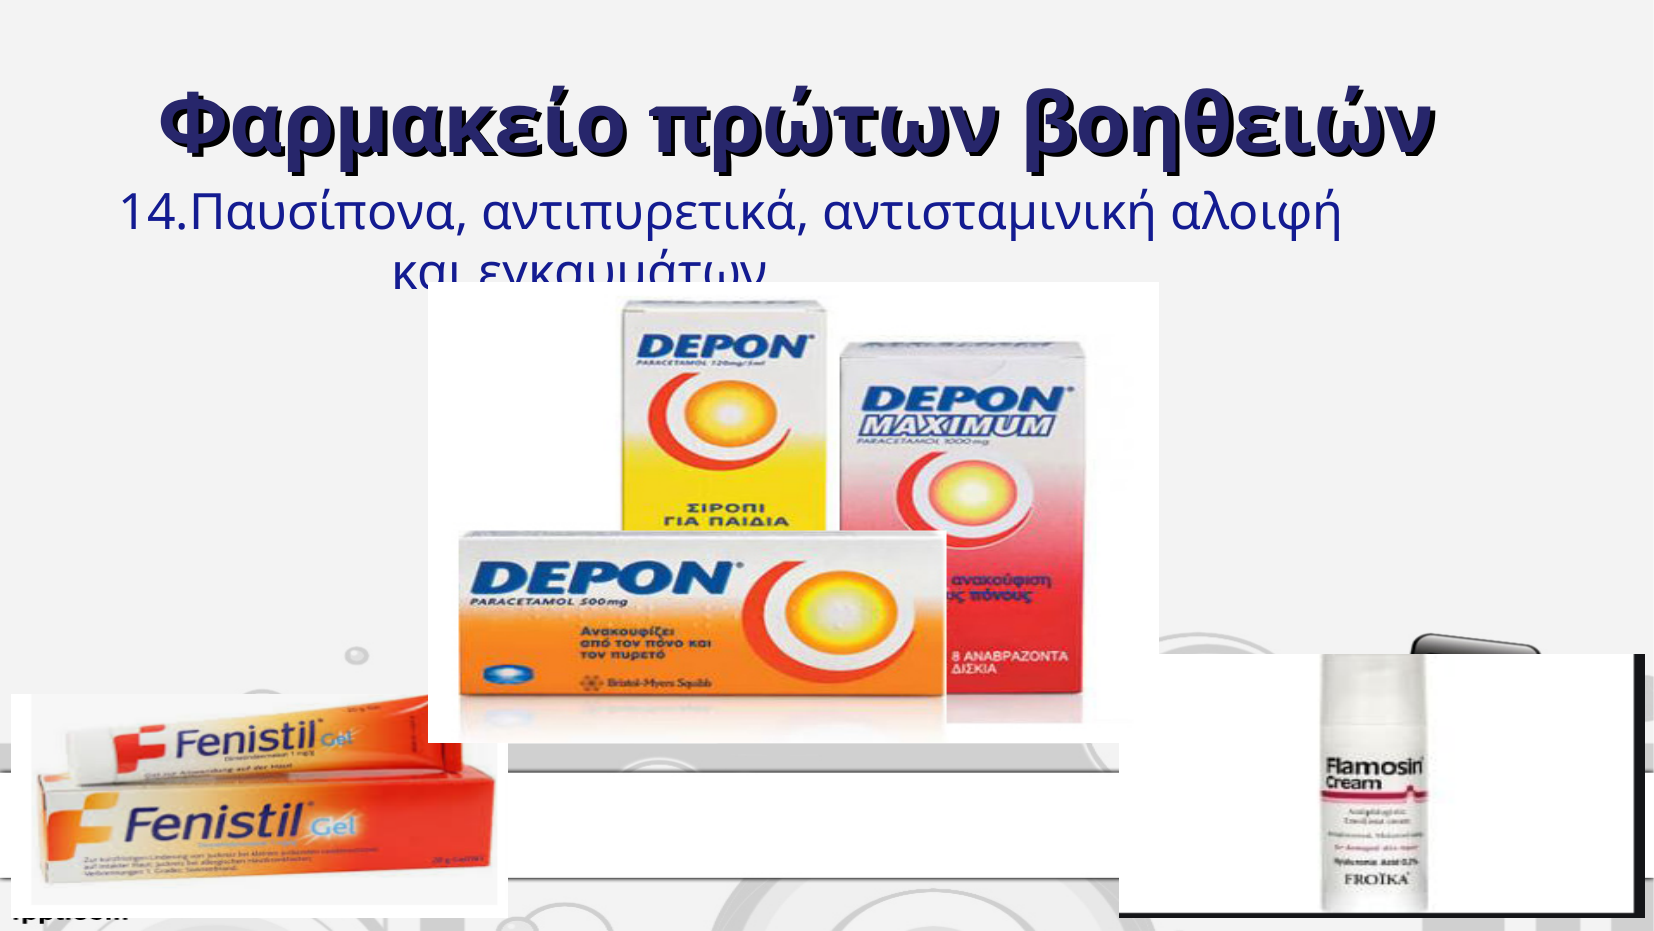

Φαρμακείο πρώτων βοηθειών
14.Παυσίπονα, αντιπυρετικά, αντισταμινική αλοιφή
 και εγκαυμάτων